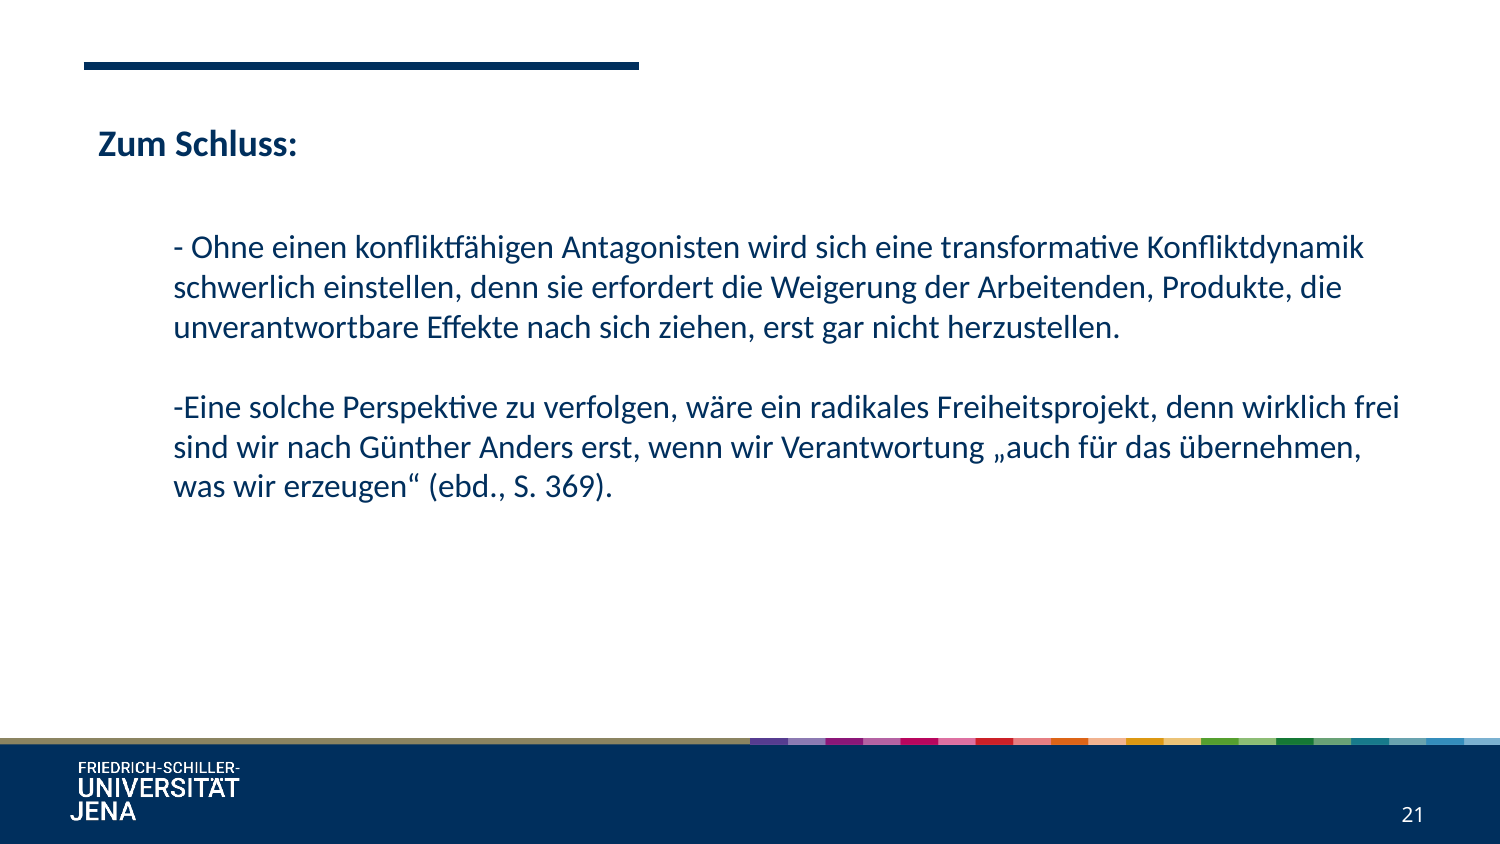

Zum Schluss:
- Ohne einen konfliktfähigen Antagonisten wird sich eine transformative Konfliktdynamik schwerlich einstellen, denn sie erfordert die Weigerung der Arbeitenden, Produkte, die unverantwortbare Effekte nach sich ziehen, erst gar nicht herzustellen.
-Eine solche Perspektive zu verfolgen, wäre ein radikales Freiheitsprojekt, denn wirklich frei sind wir nach Günther Anders erst, wenn wir Verantwortung „auch für das übernehmen, was wir erzeugen“ (ebd., S. 369).